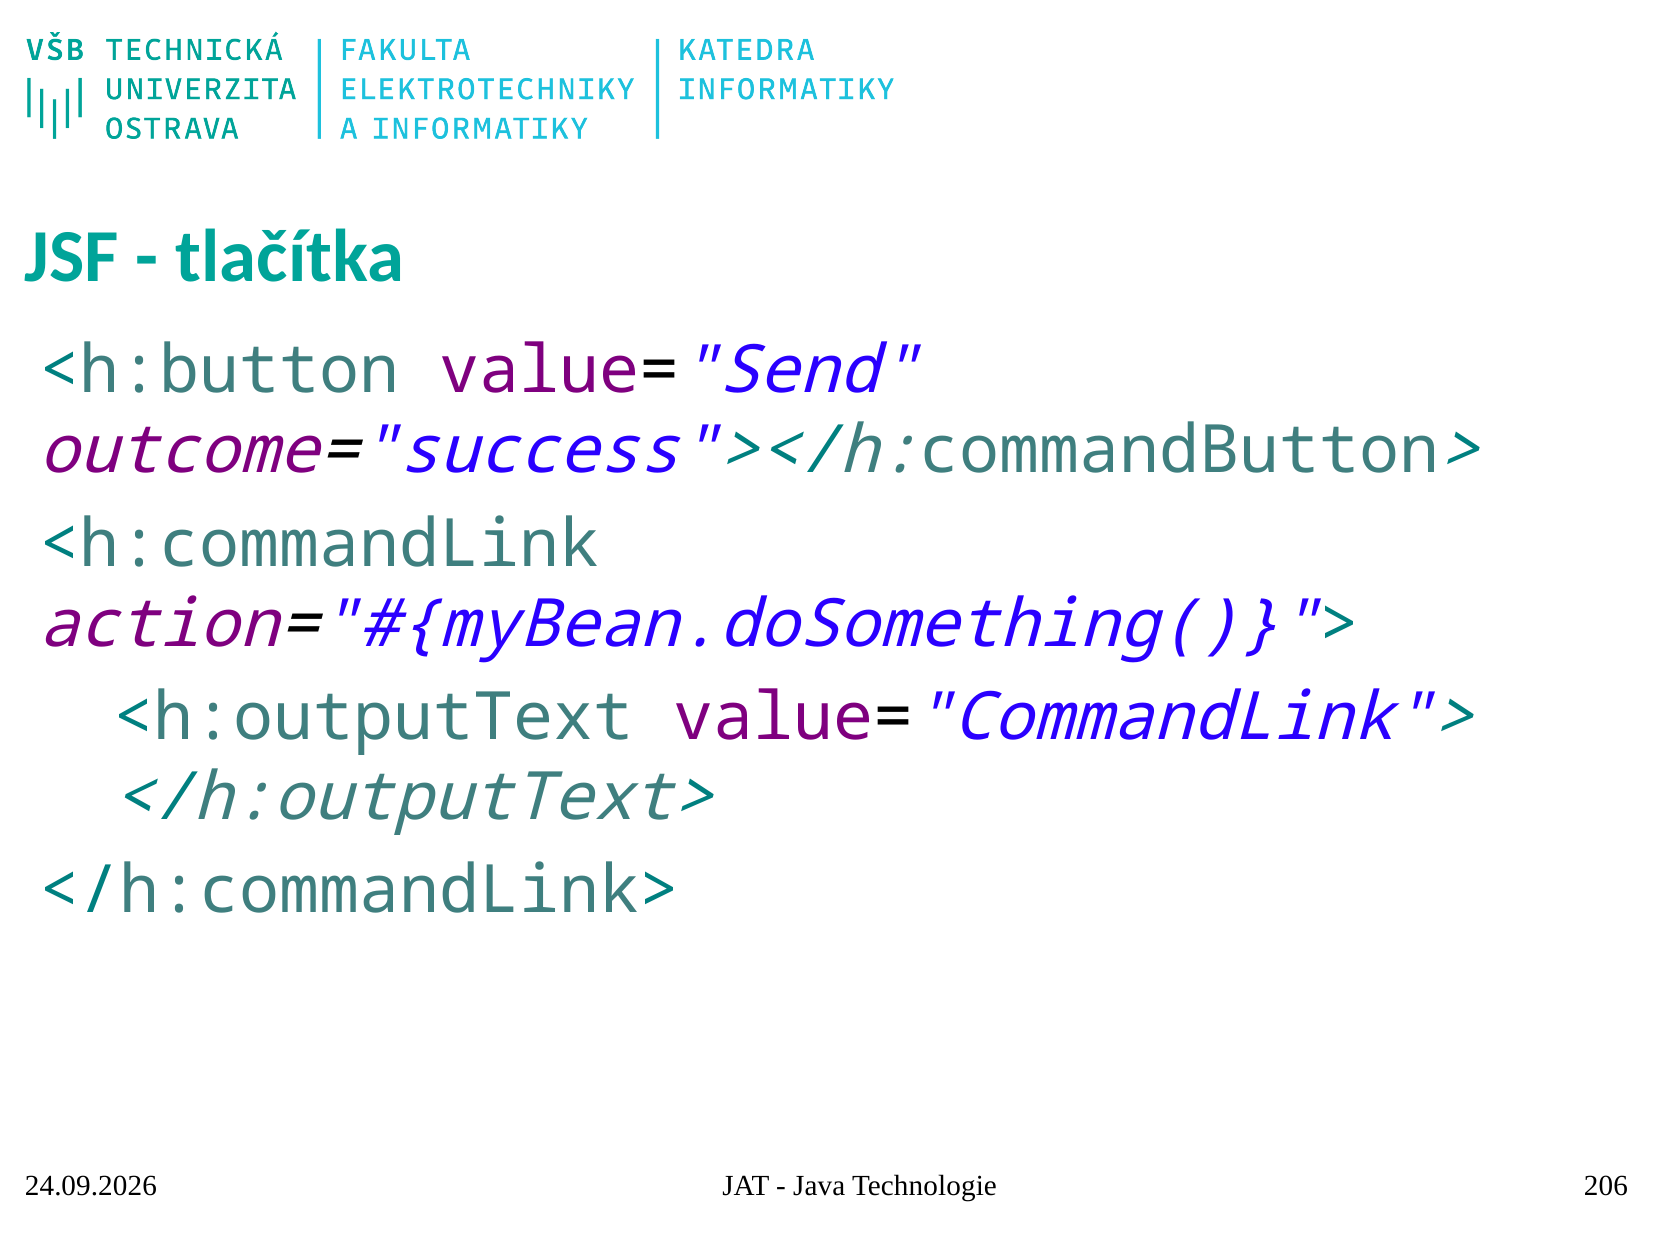

JSF - tlačítka
# <h:button value="Send" outcome="success"></h:commandButton>
<h:commandLink action="#{myBean.doSomething()}">
	<h:outputText value="CommandLink">
	</h:outputText>
</h:commandLink>
JAT - Java Technologie
206